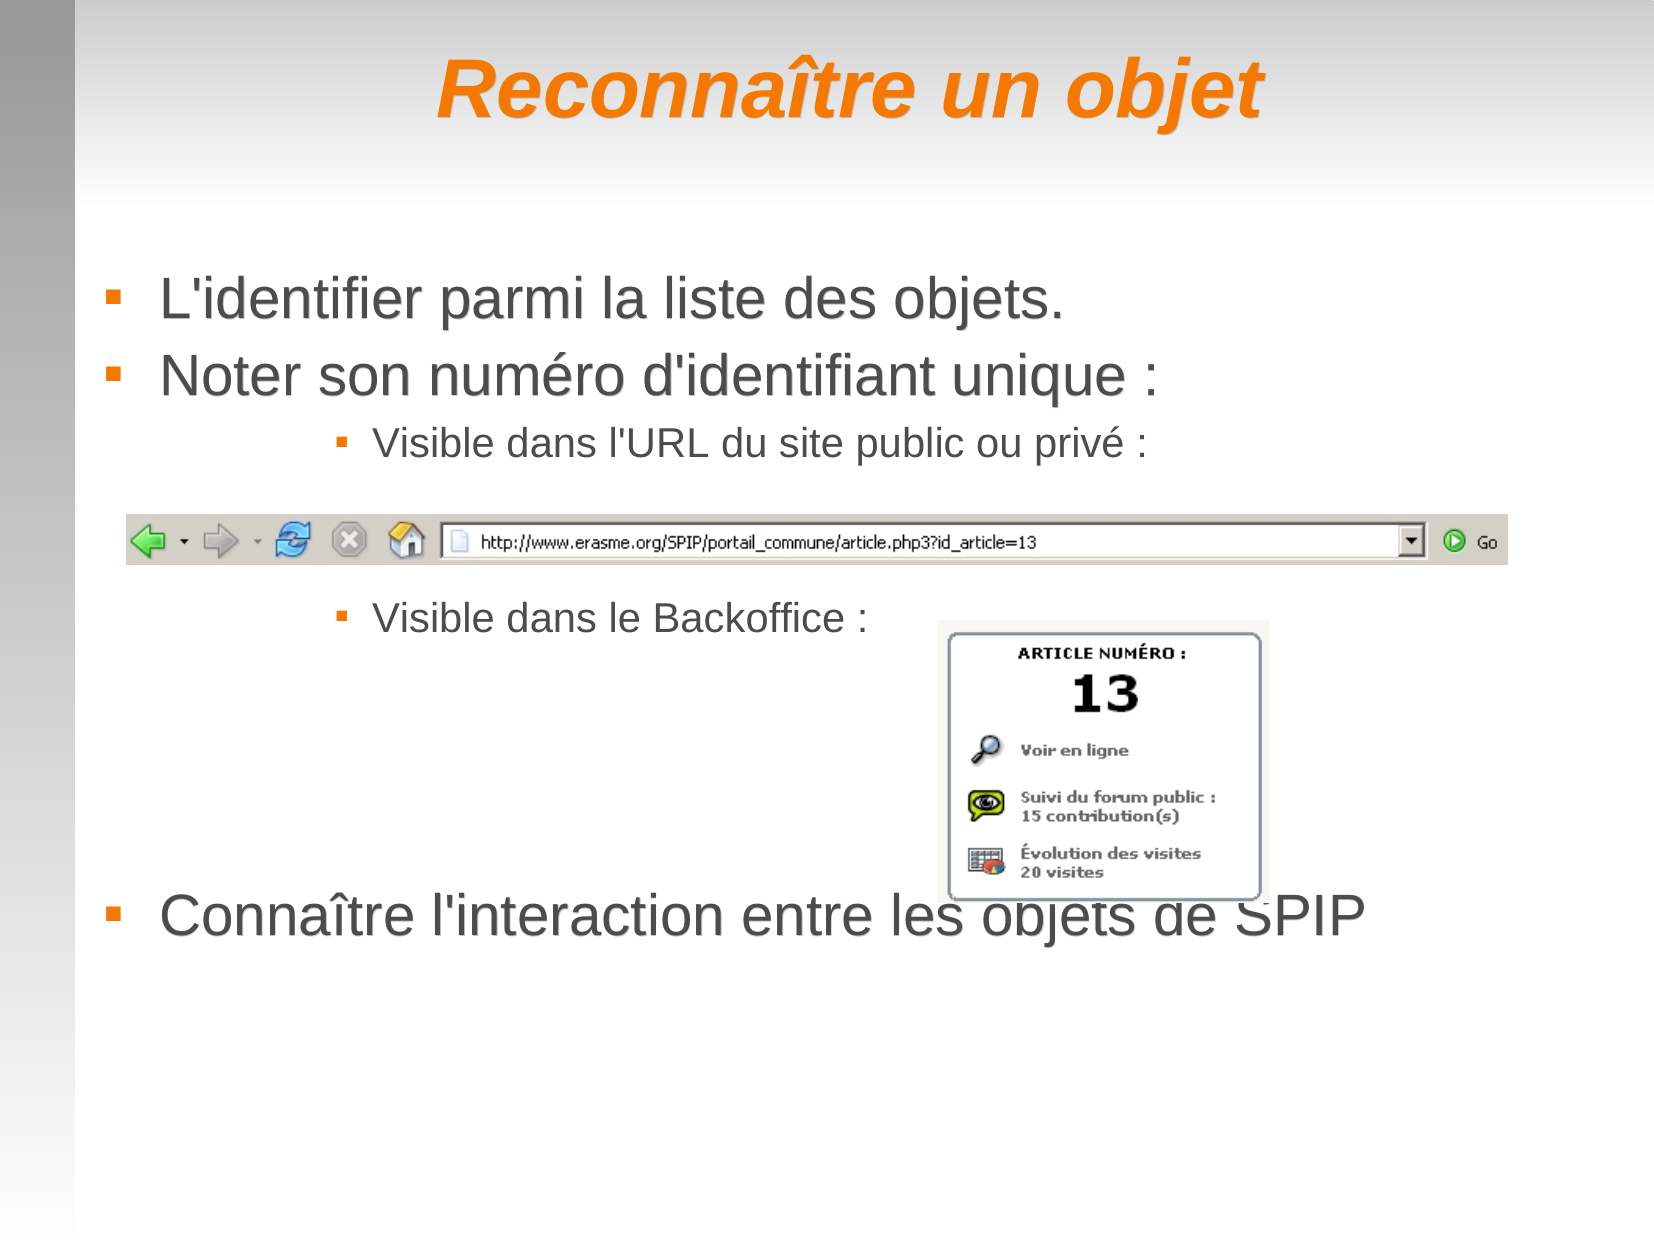

# Reconnaître un objet
L'identifier parmi la liste des objets.
Noter son numéro d'identifiant unique :
Visible dans l'URL du site public ou privé :
Visible dans le Backoffice :
Connaître l'interaction entre les objets de SPIP